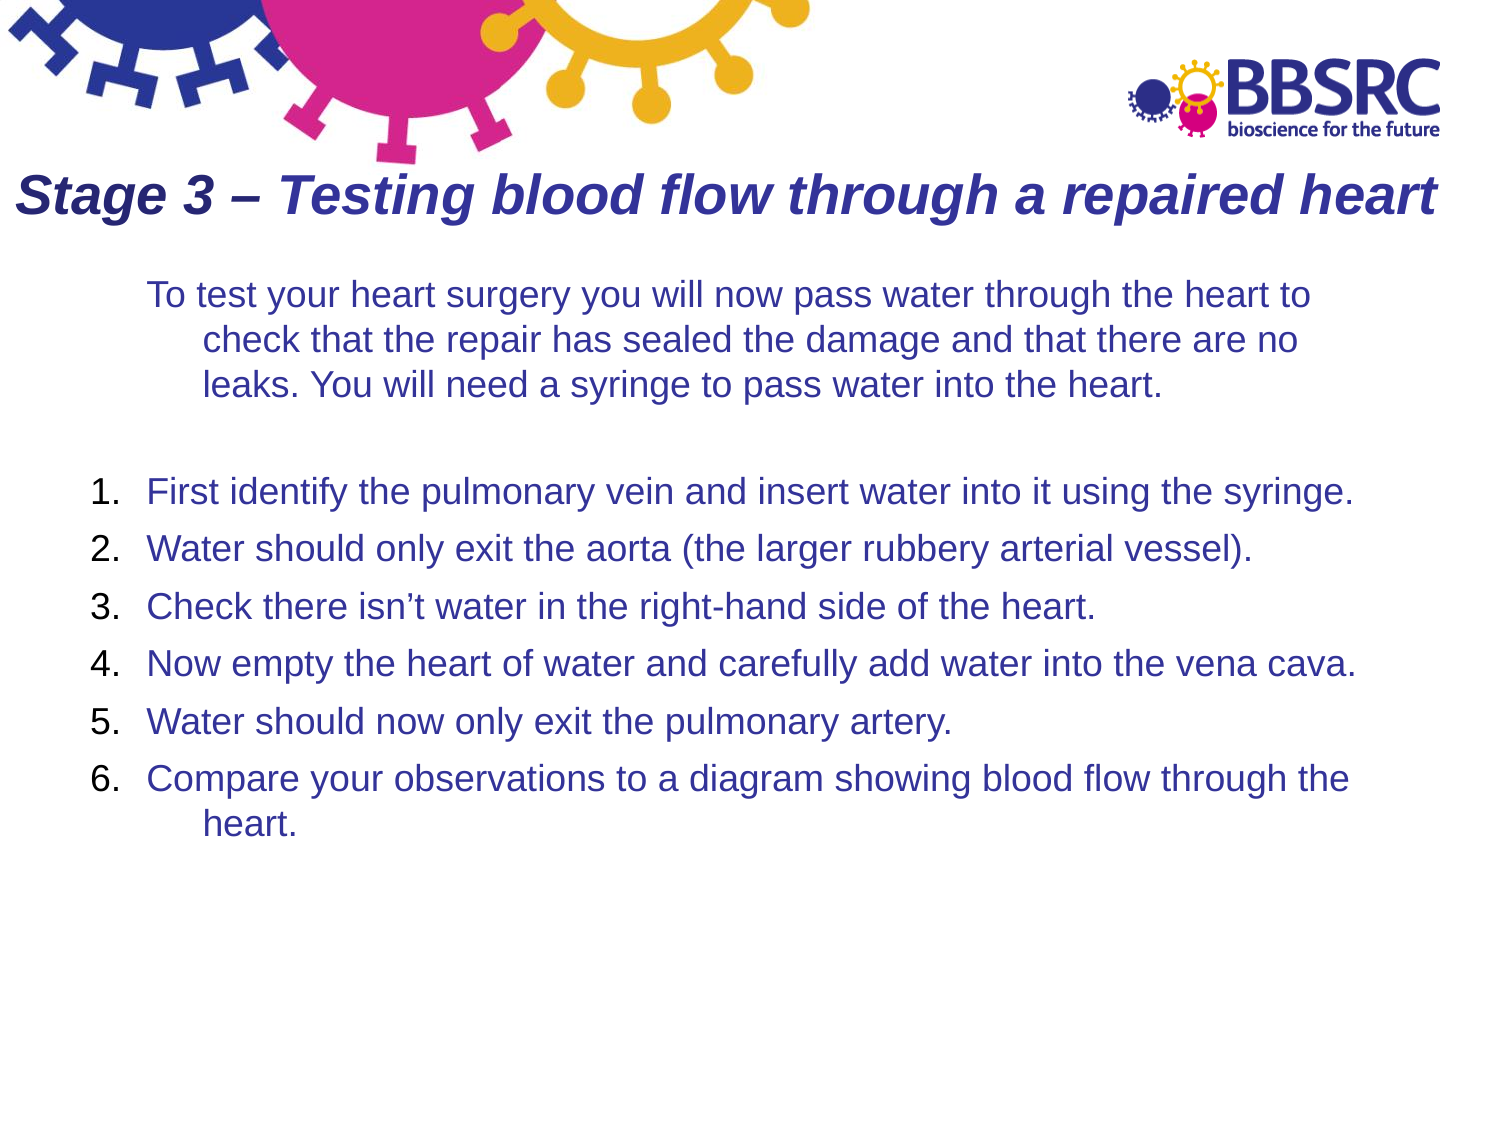

# Stage 3 – Testing blood flow through a repaired heart
To test your heart surgery you will now pass water through the heart to check that the repair has sealed the damage and that there are no leaks. You will need a syringe to pass water into the heart.
First identify the pulmonary vein and insert water into it using the syringe.
Water should only exit the aorta (the larger rubbery arterial vessel).
Check there isn’t water in the right-hand side of the heart.
Now empty the heart of water and carefully add water into the vena cava.
Water should now only exit the pulmonary artery.
Compare your observations to a diagram showing blood flow through the heart.